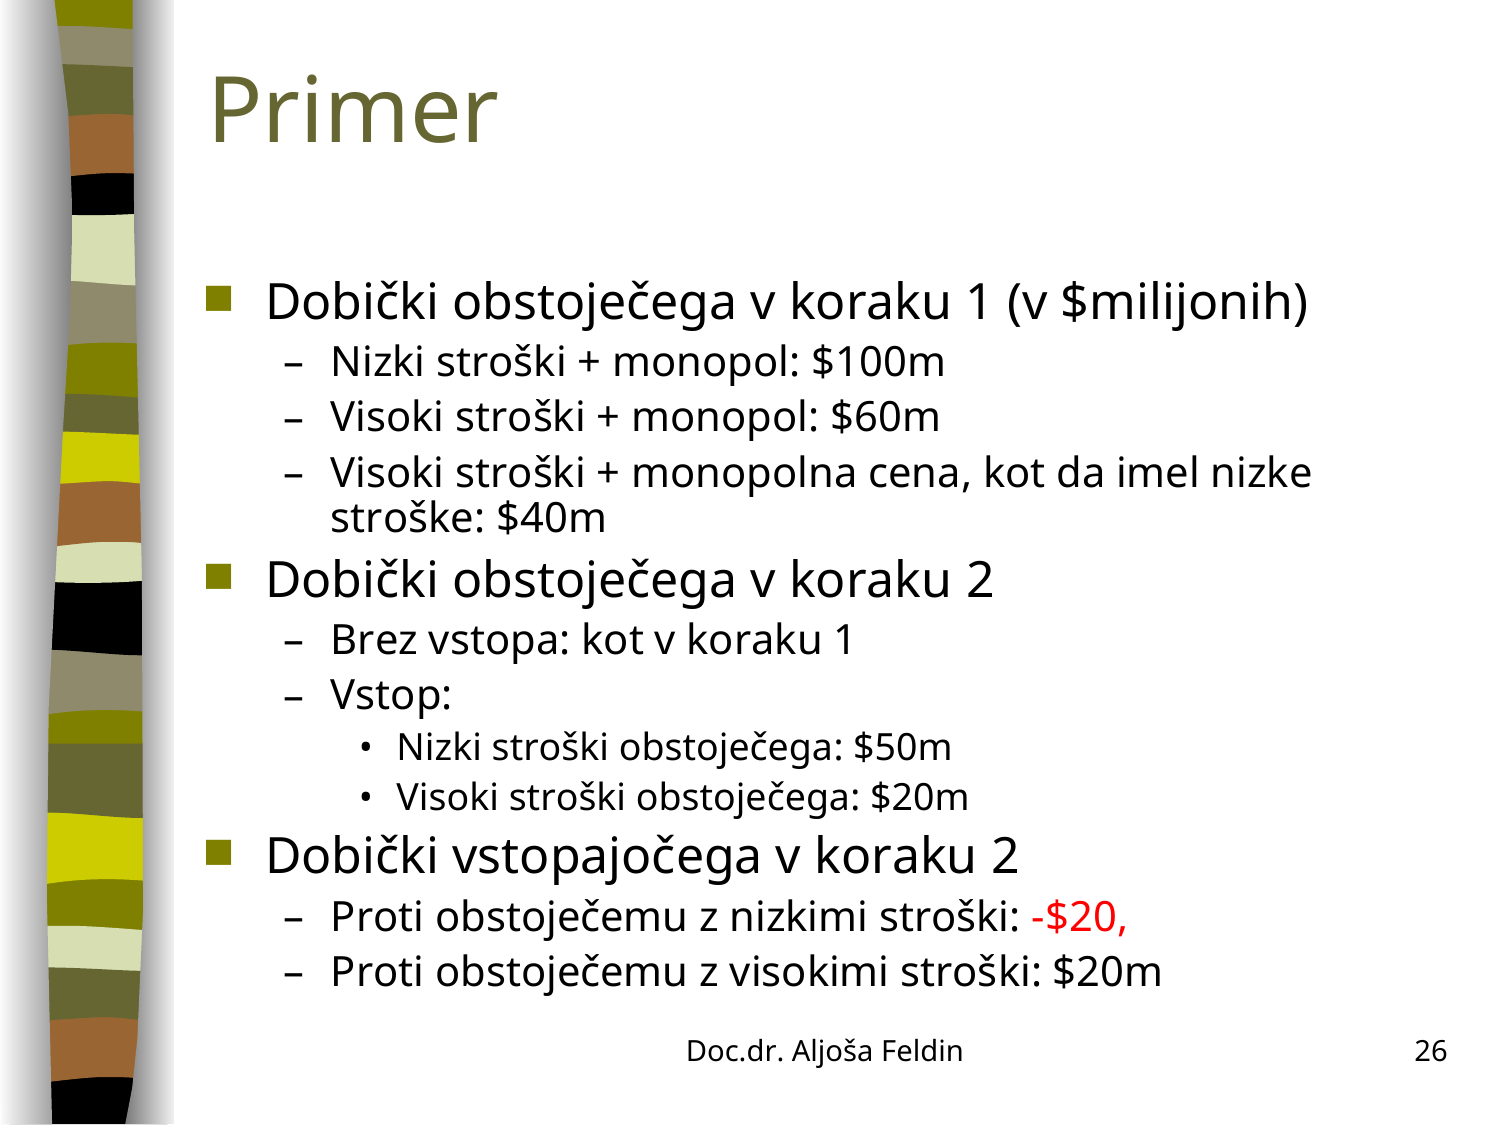

# Primer
Dobički obstoječega v koraku 1 (v $milijonih)
Nizki stroški + monopol: $100m
Visoki stroški + monopol: $60m
Visoki stroški + monopolna cena, kot da imel nizke stroške: $40m
Dobički obstoječega v koraku 2
Brez vstopa: kot v koraku 1
Vstop:
Nizki stroški obstoječega: $50m
Visoki stroški obstoječega: $20m
Dobički vstopajočega v koraku 2
Proti obstoječemu z nizkimi stroški: -$20,
Proti obstoječemu z visokimi stroški: $20m
Doc.dr. Aljoša Feldin